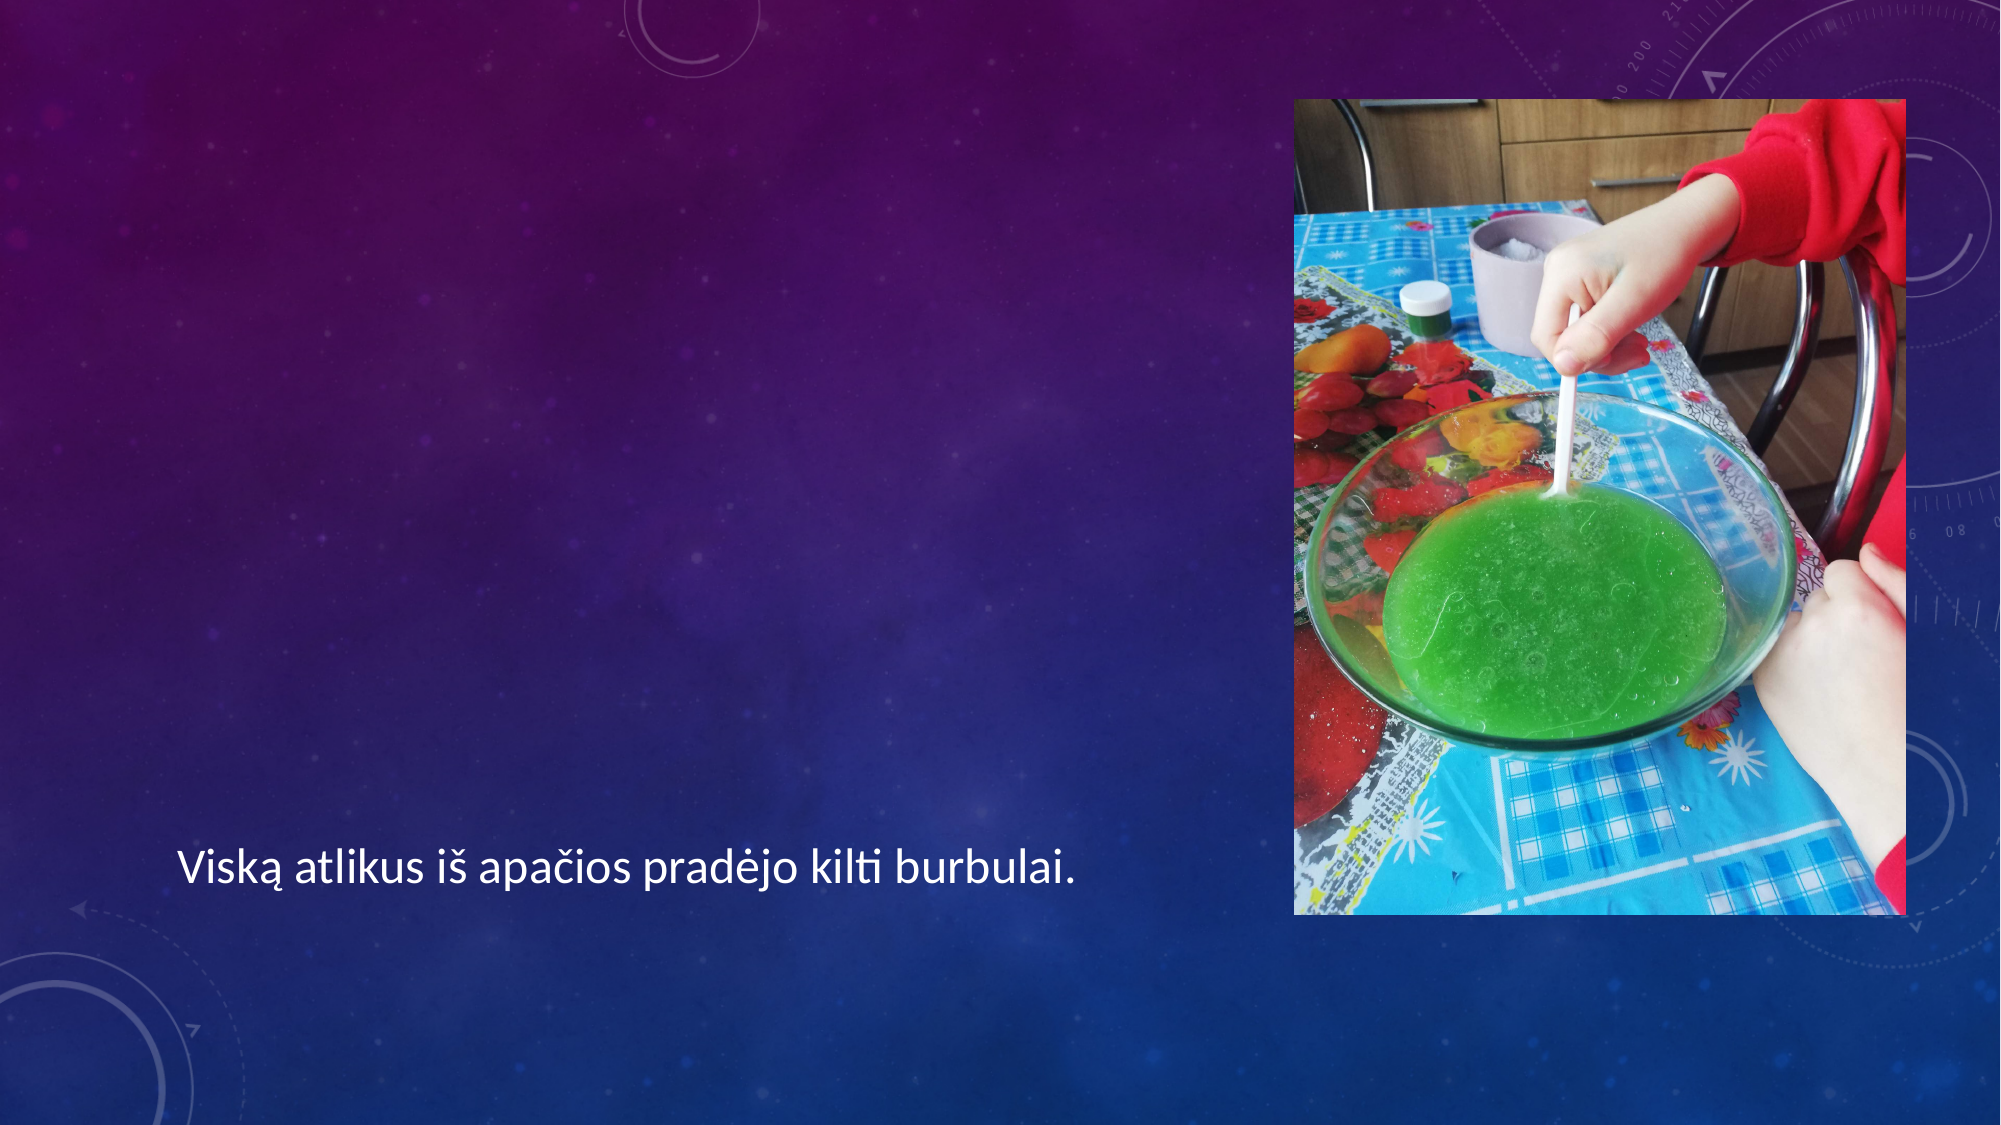

#
Viską atlikus iš apačios pradėjo kilti burbulai.